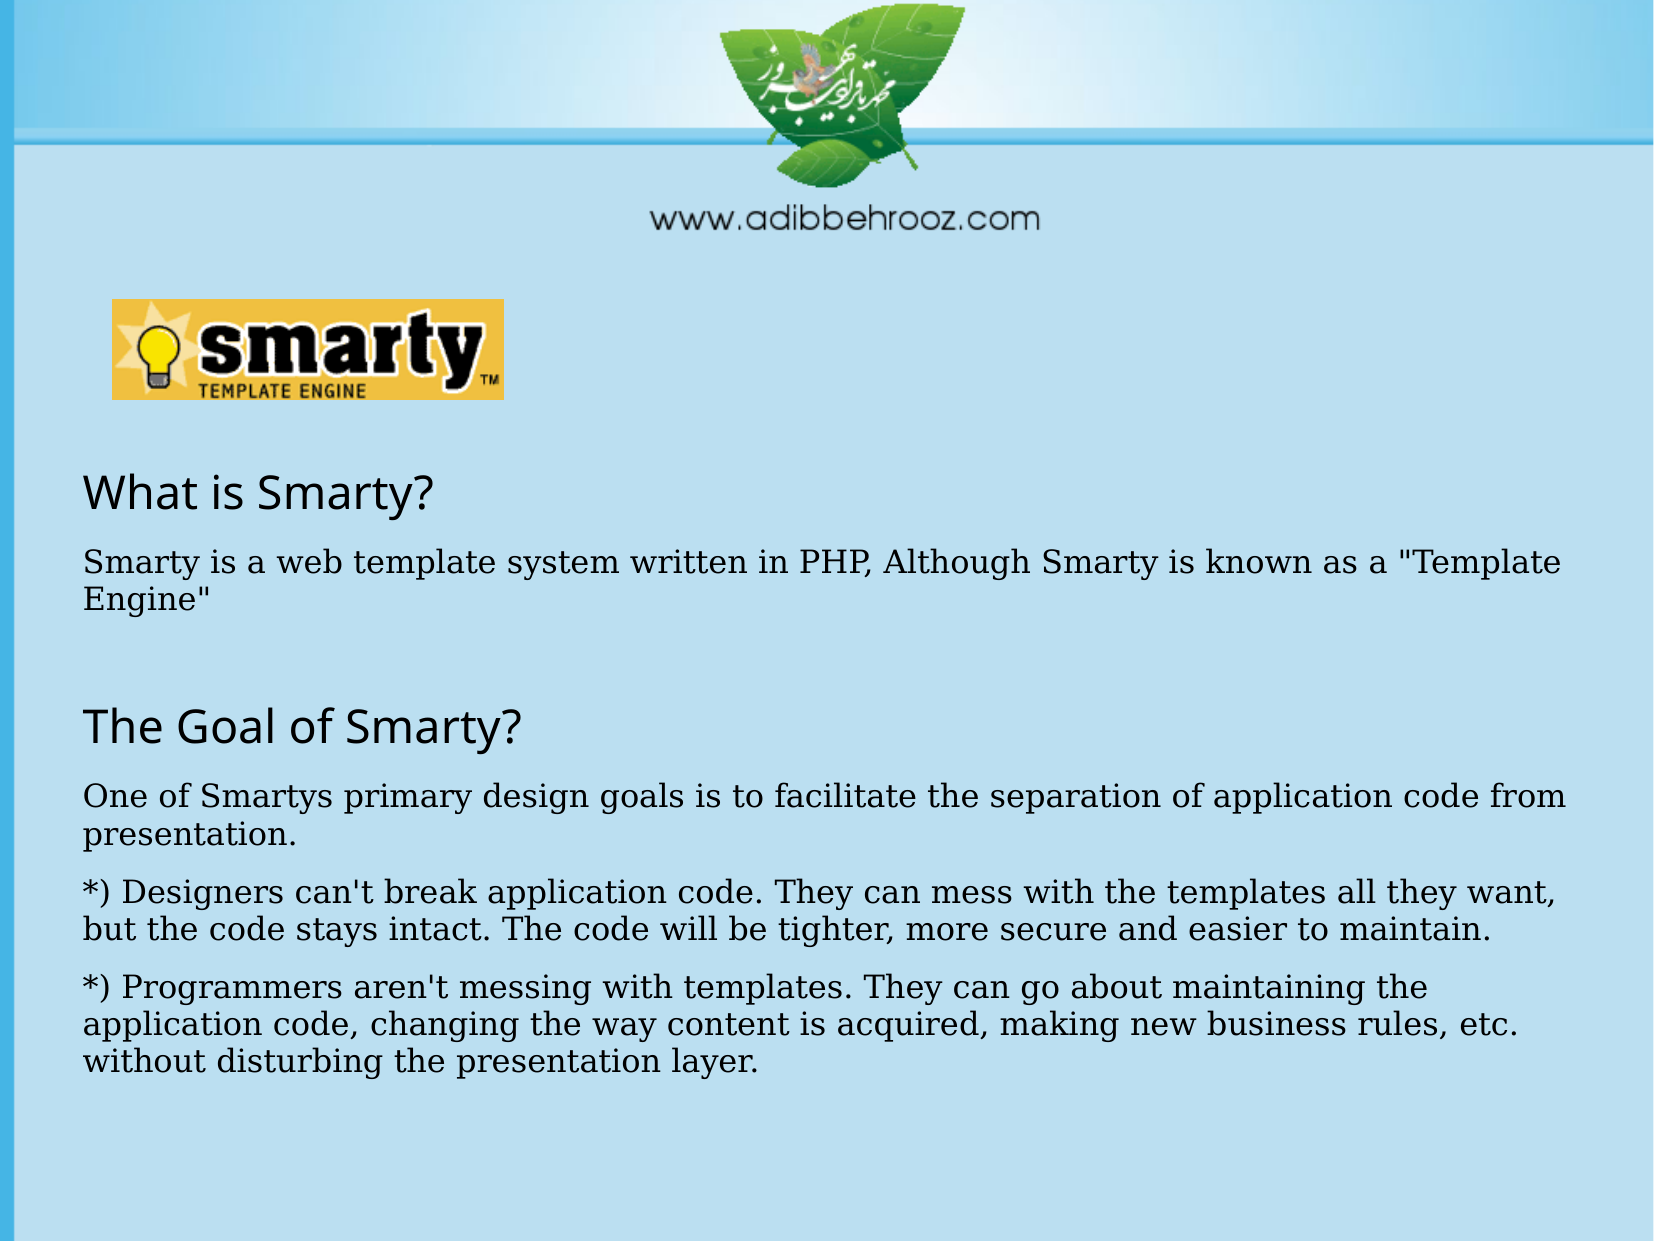

#
What is Smarty?
Smarty is a web template system written in PHP, Although Smarty is known as a "Template Engine"
The Goal of Smarty?
One of Smartys primary design goals is to facilitate the separation of application code from presentation.
*) Designers can't break application code. They can mess with the templates all they want, but the code stays intact. The code will be tighter, more secure and easier to maintain.
*) Programmers aren't messing with templates. They can go about maintaining the application code, changing the way content is acquired, making new business rules, etc. without disturbing the presentation layer.